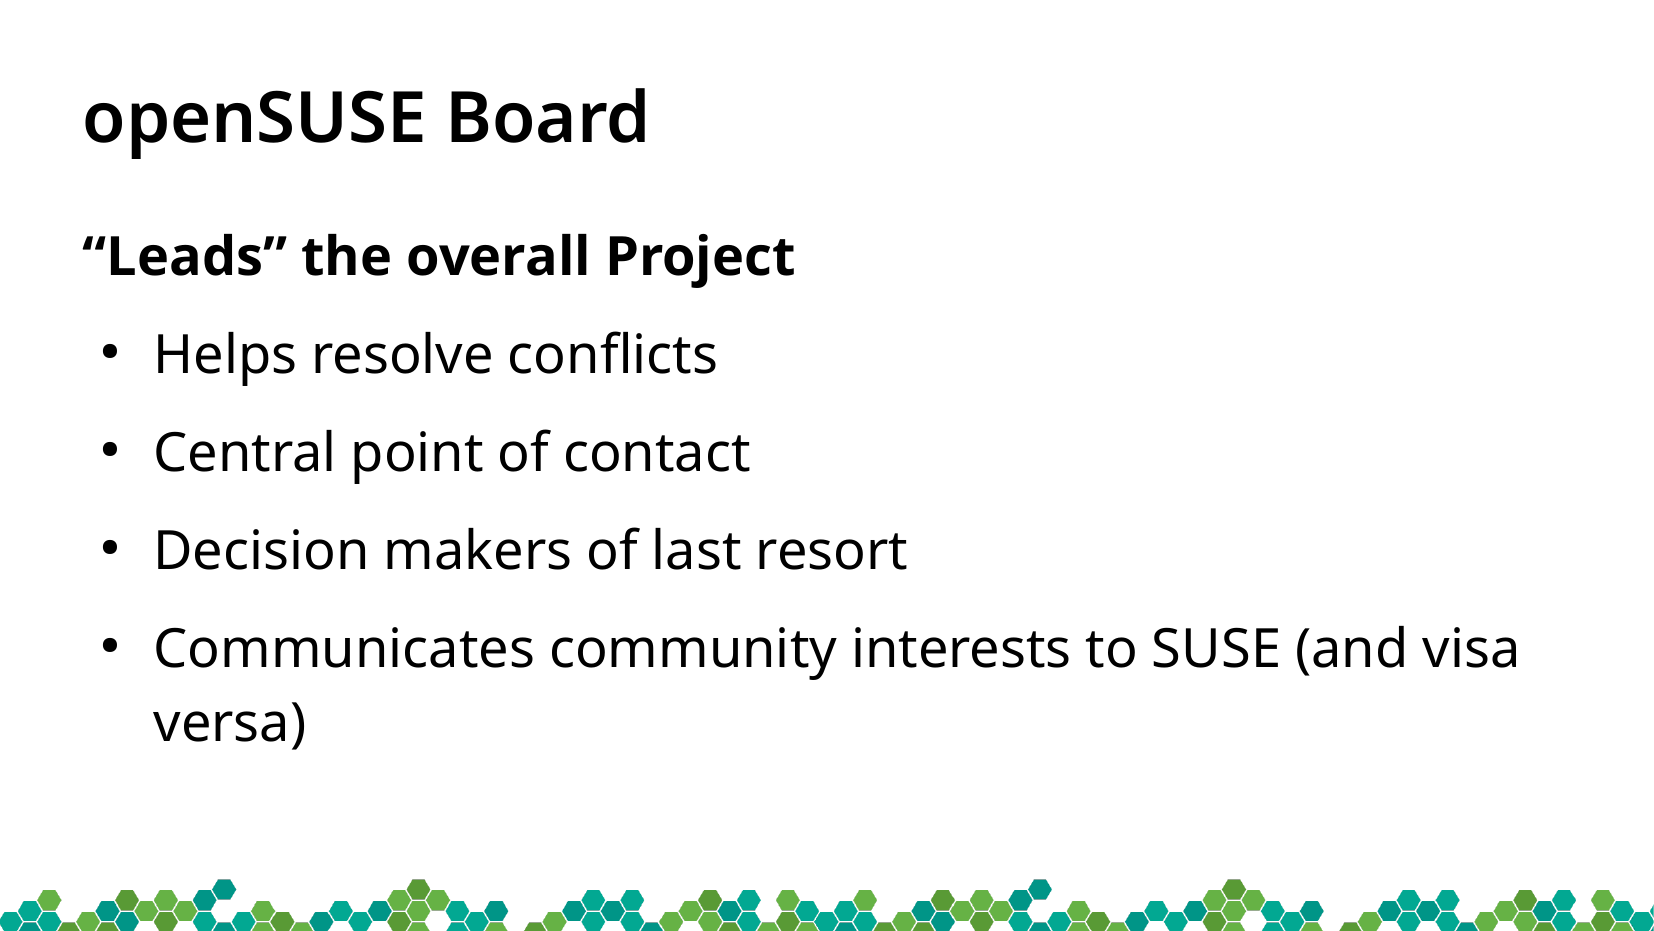

# openSUSE Board
“Leads” the overall Project
Helps resolve conflicts
Central point of contact
Decision makers of last resort
Communicates community interests to SUSE (and visa versa)